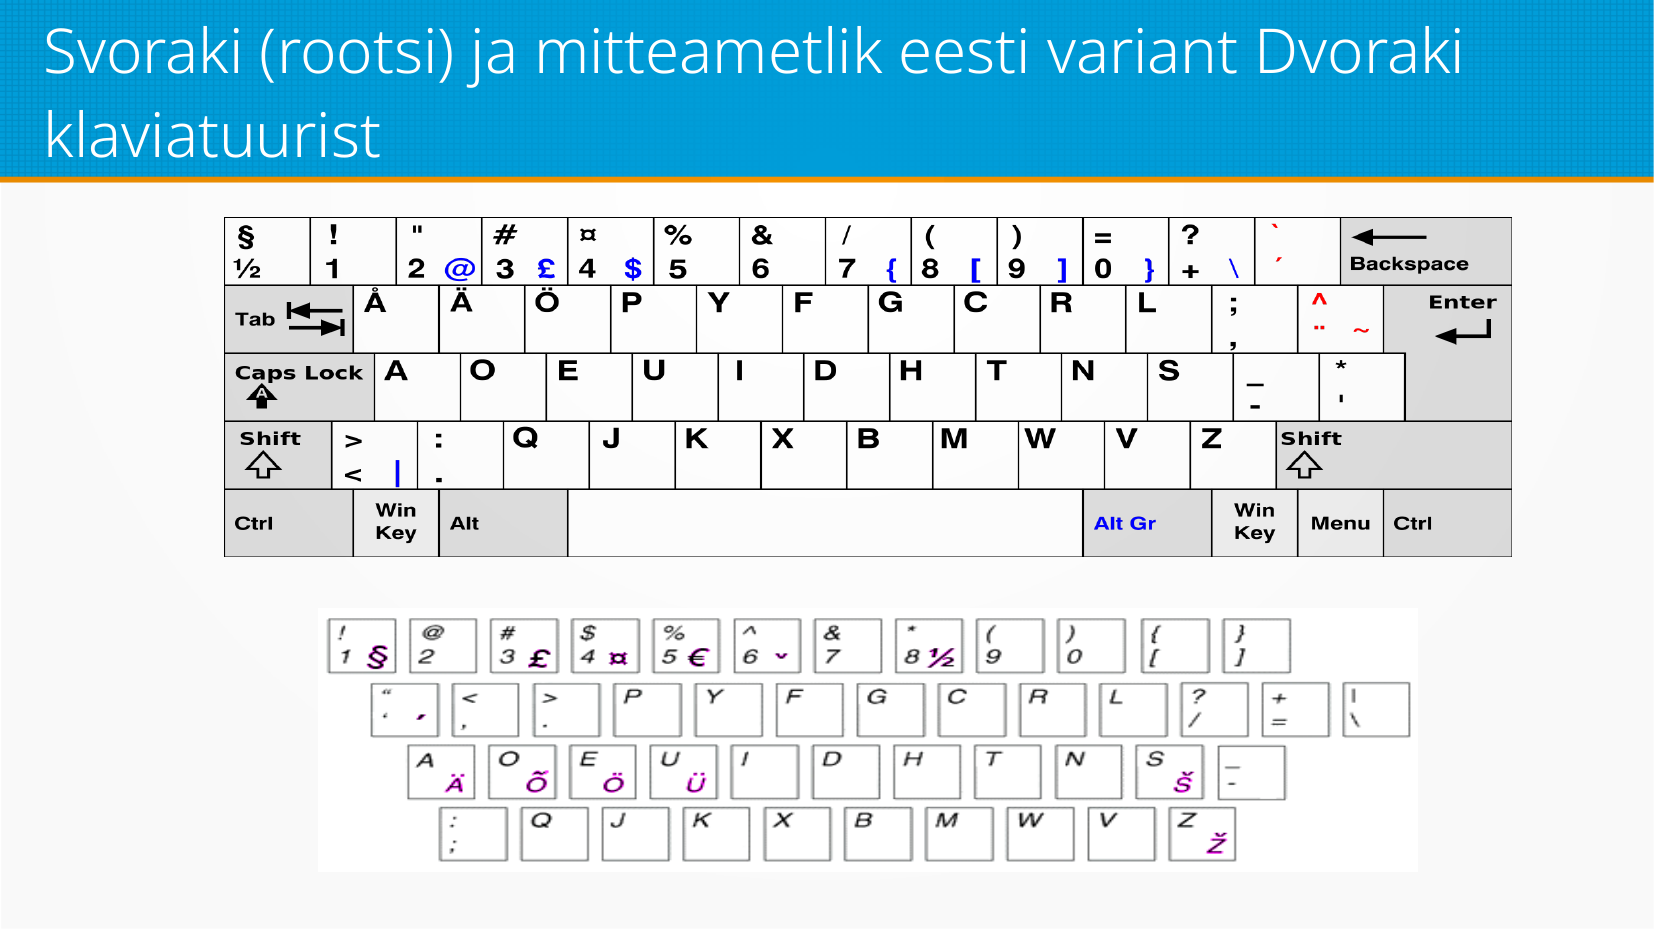

# Svoraki (rootsi) ja mitteametlik eesti variant Dvoraki klaviatuurist